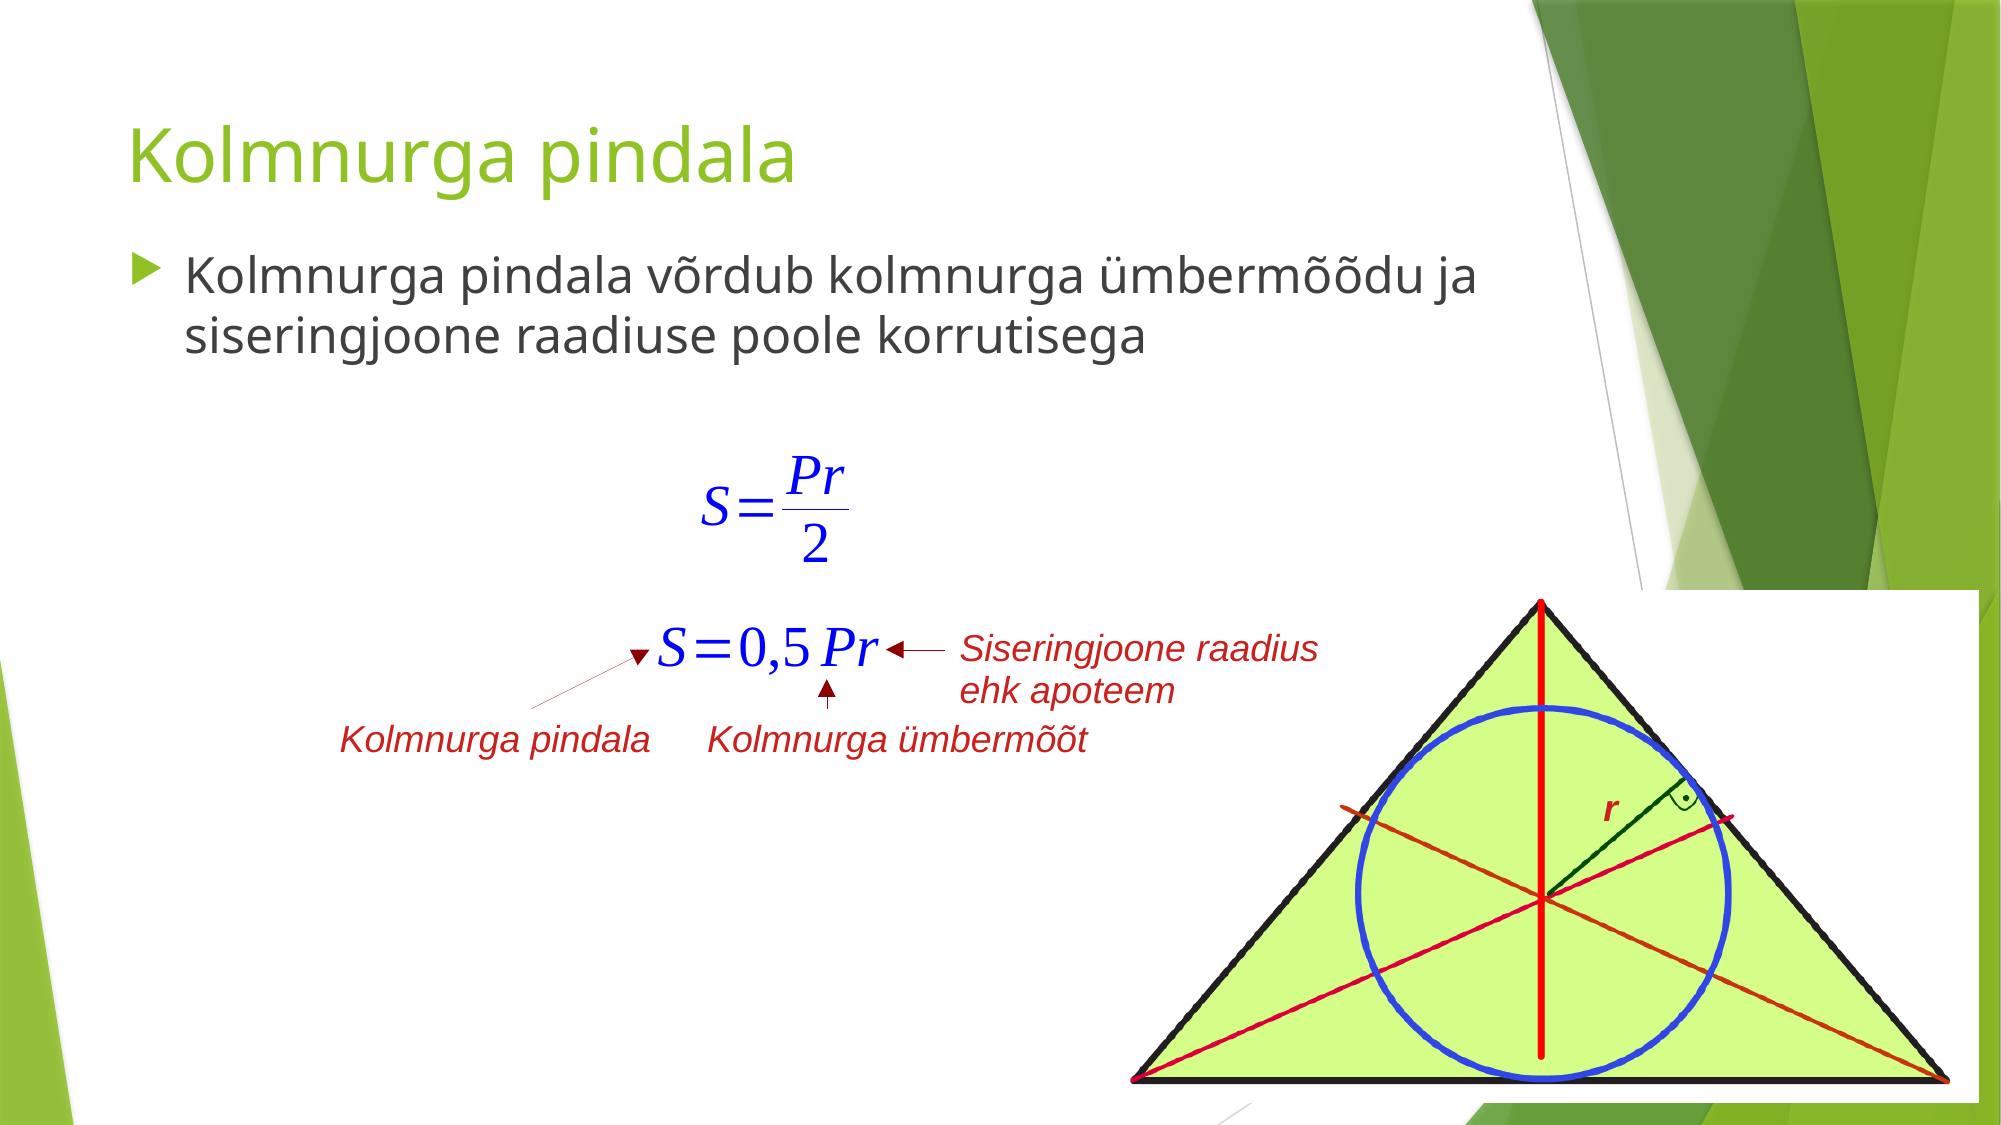

# Kolmnurga pindala
Kolmnurga pindala võrdub kolmnurga ümbermõõdu ja siseringjoone raadiuse poole korrutisega
Siseringjoone raadius
ehk apoteem
Kolmnurga pindala
Kolmnurga ümbermõõt
r